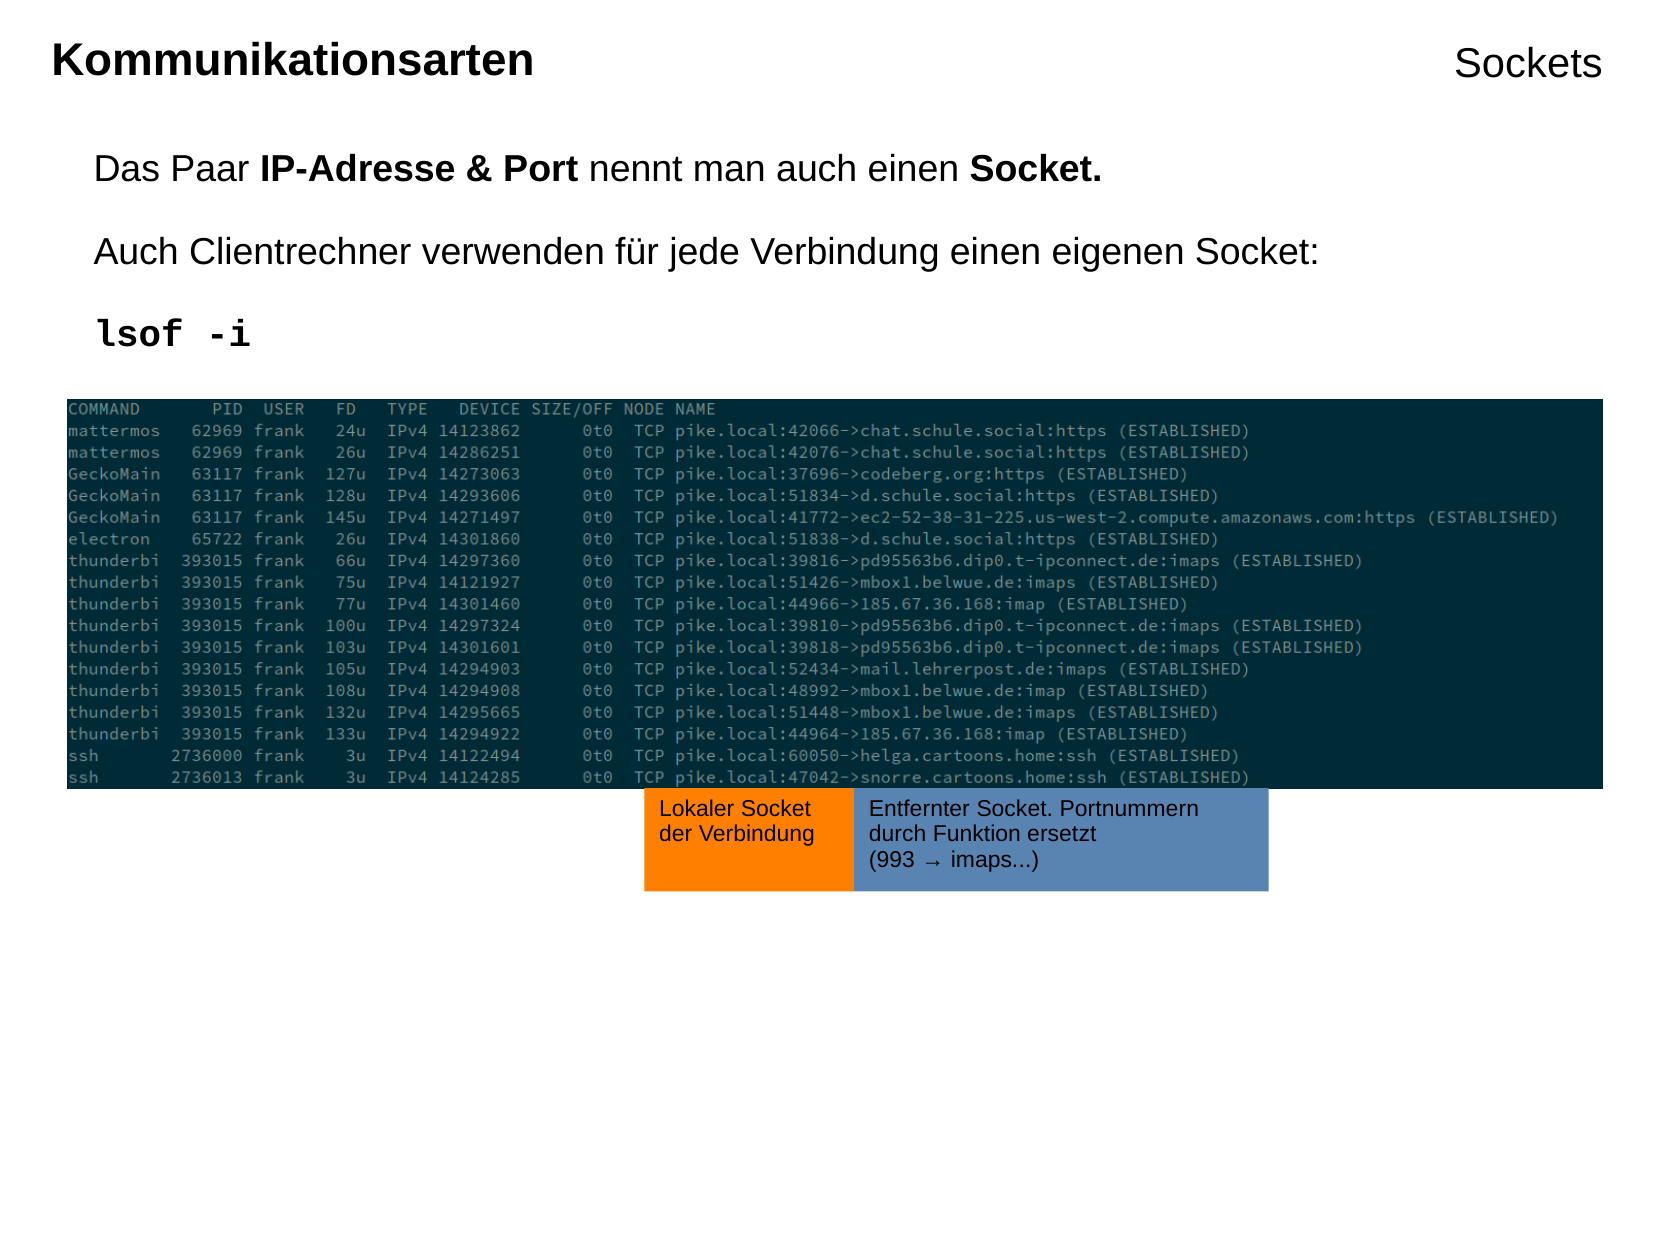

Kommunikationsarten
Sockets
Das Paar IP-Adresse & Port nennt man auch einen Socket.
Auch Clientrechner verwenden für jede Verbindung einen eigenen Socket:
lsof -i
Lokaler Socket
der Verbindung
Entfernter Socket. Portnummern durch Funktion ersetzt
(993 → imaps...)